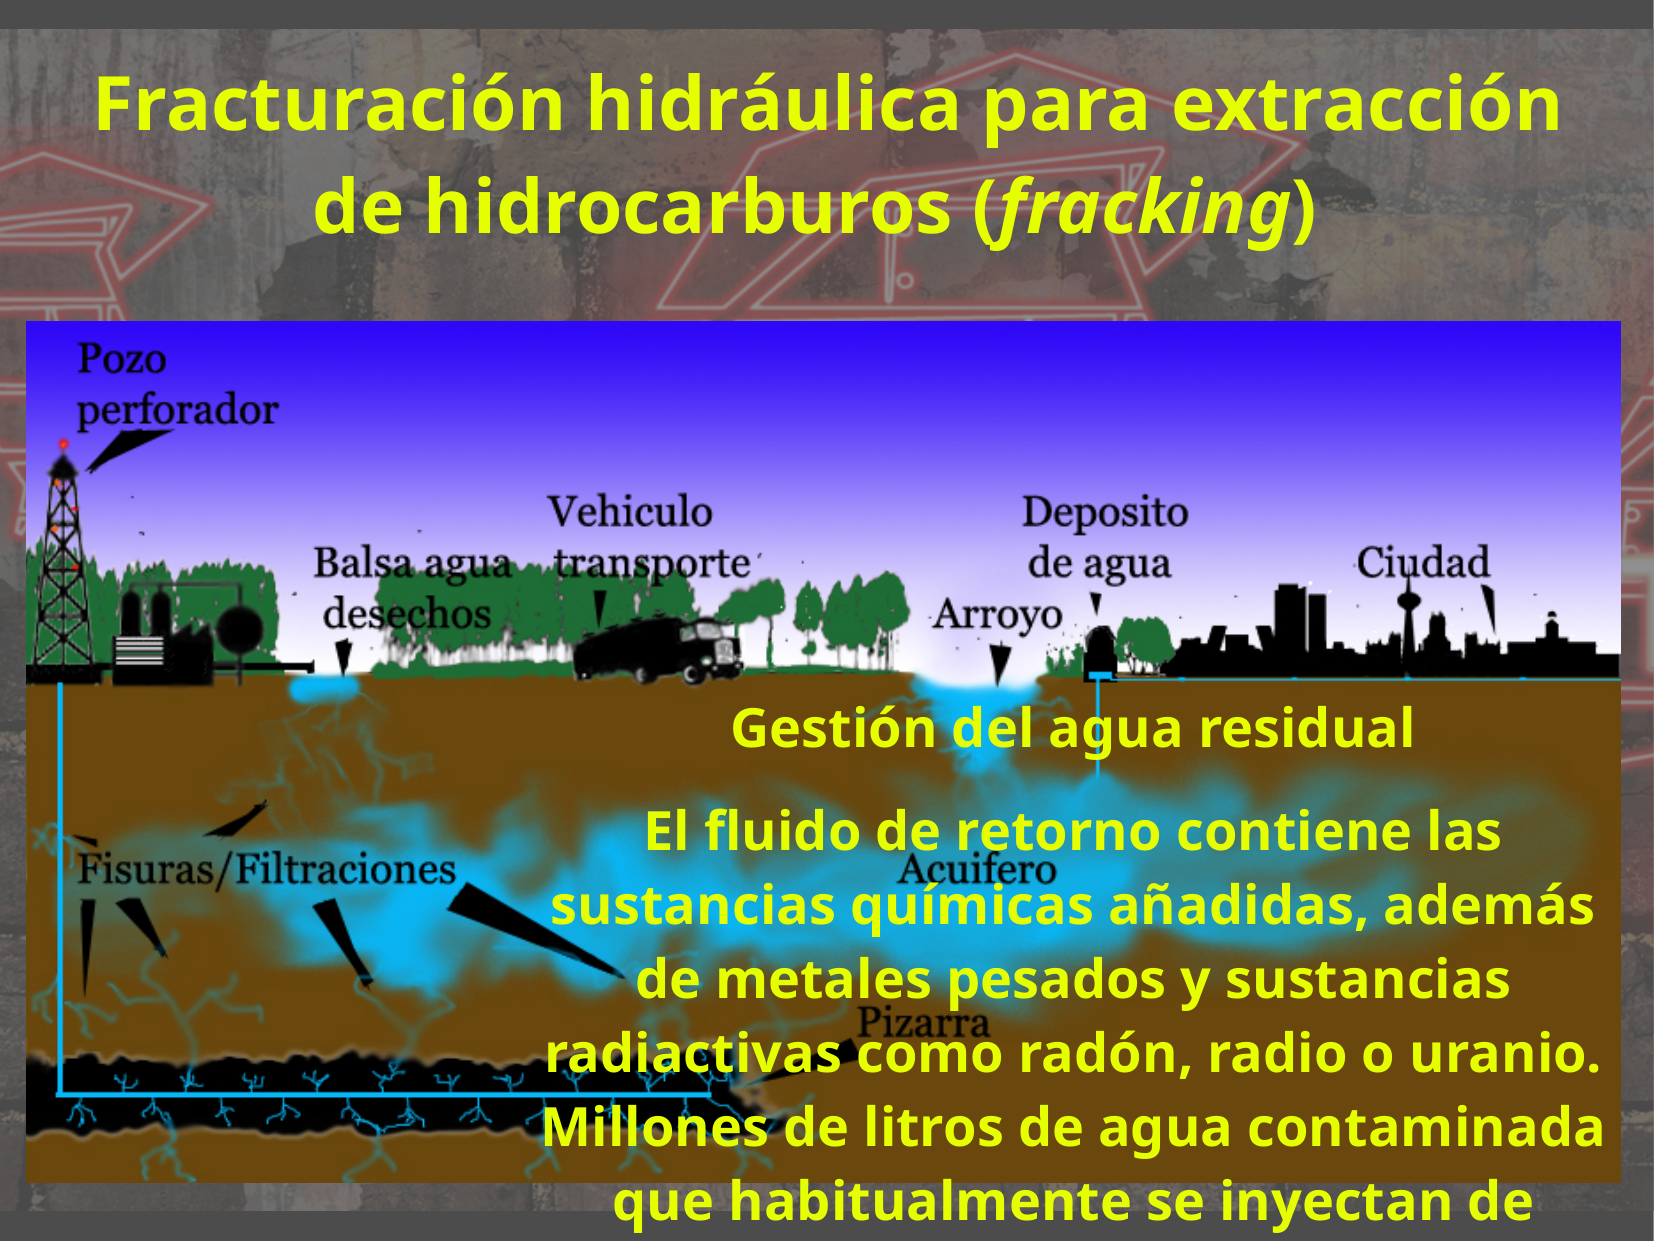

# Fracturación hidráulica para extracción de hidrocarburos (fracking)
Gestión del agua residual
El fluido de retorno contiene las sustancias químicas añadidas, además de metales pesados y sustancias radiactivas como radón, radio o uranio. Millones de litros de agua contaminada que habitualmente se inyectan de nuevo en el subsuelo.